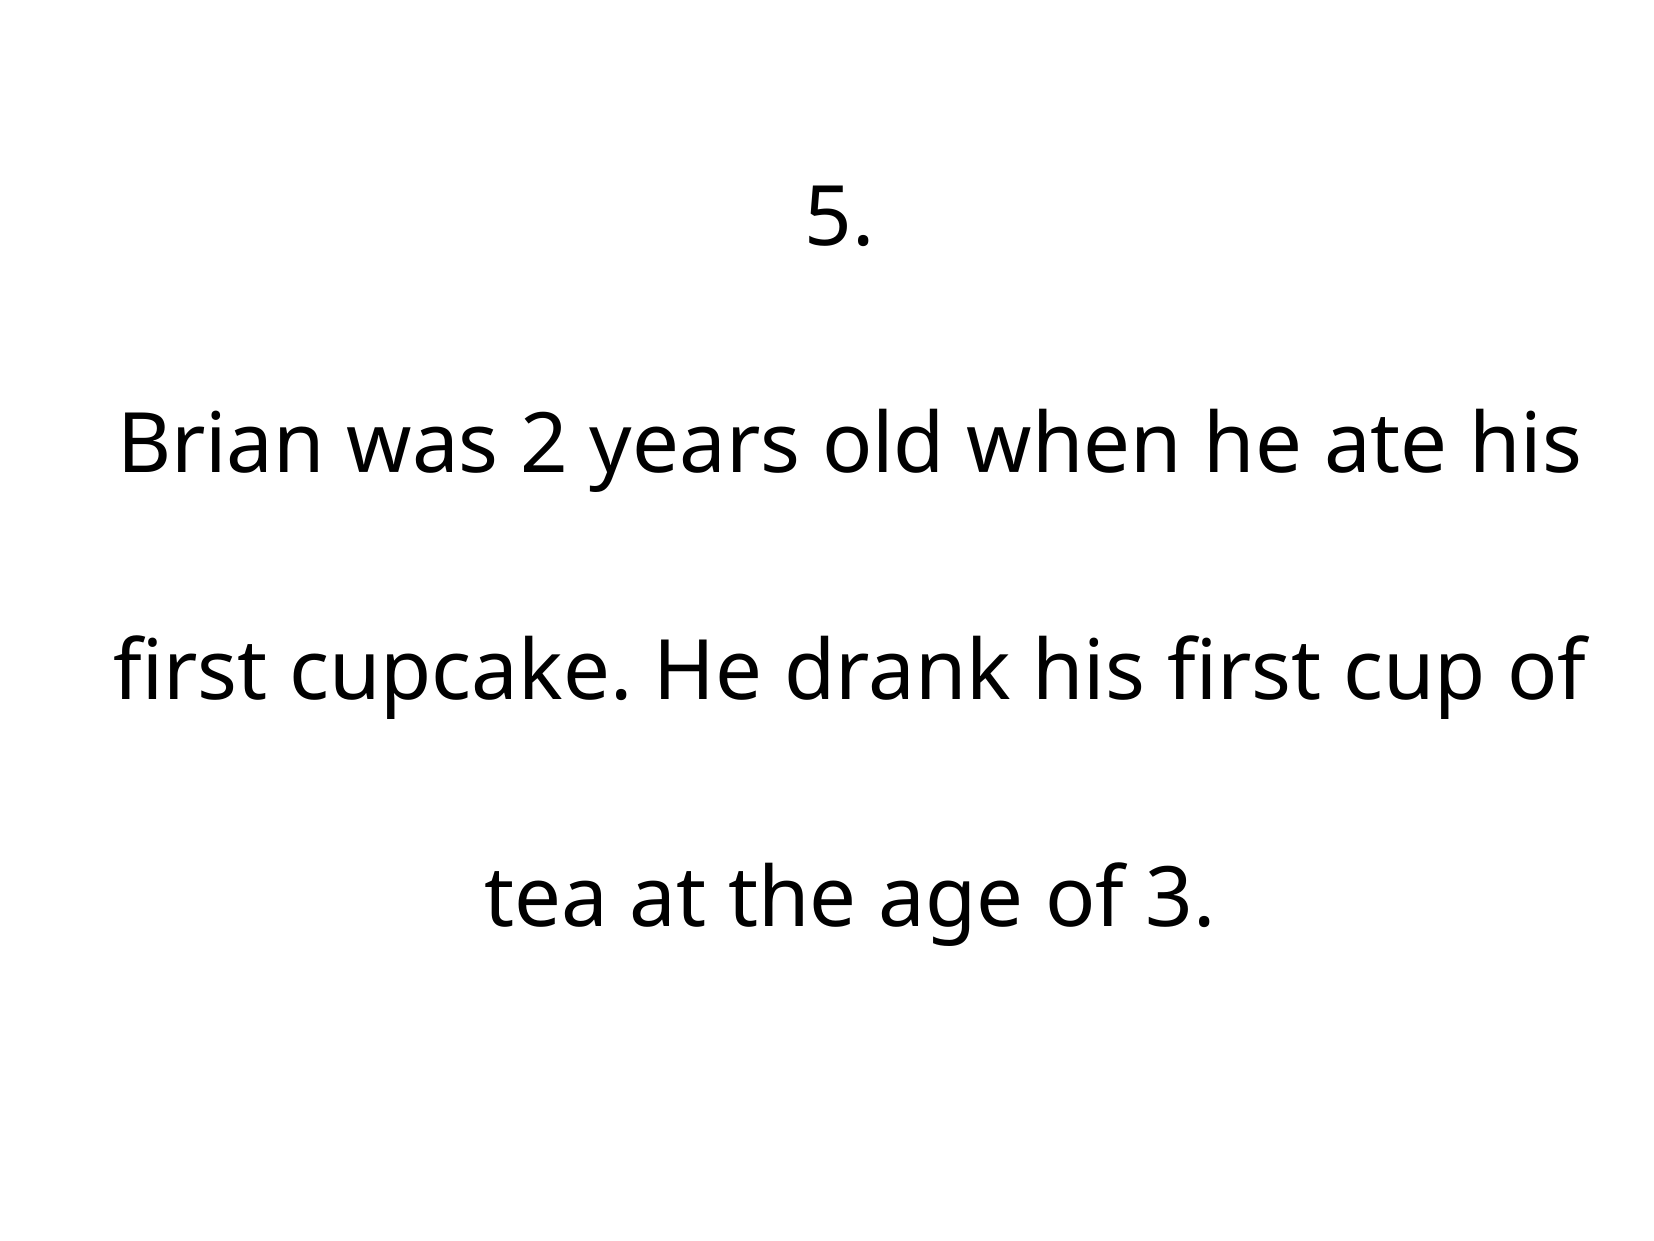

5.
Brian was 2 years old when he ate his first cupcake. He drank his first cup of tea at the age of 3.